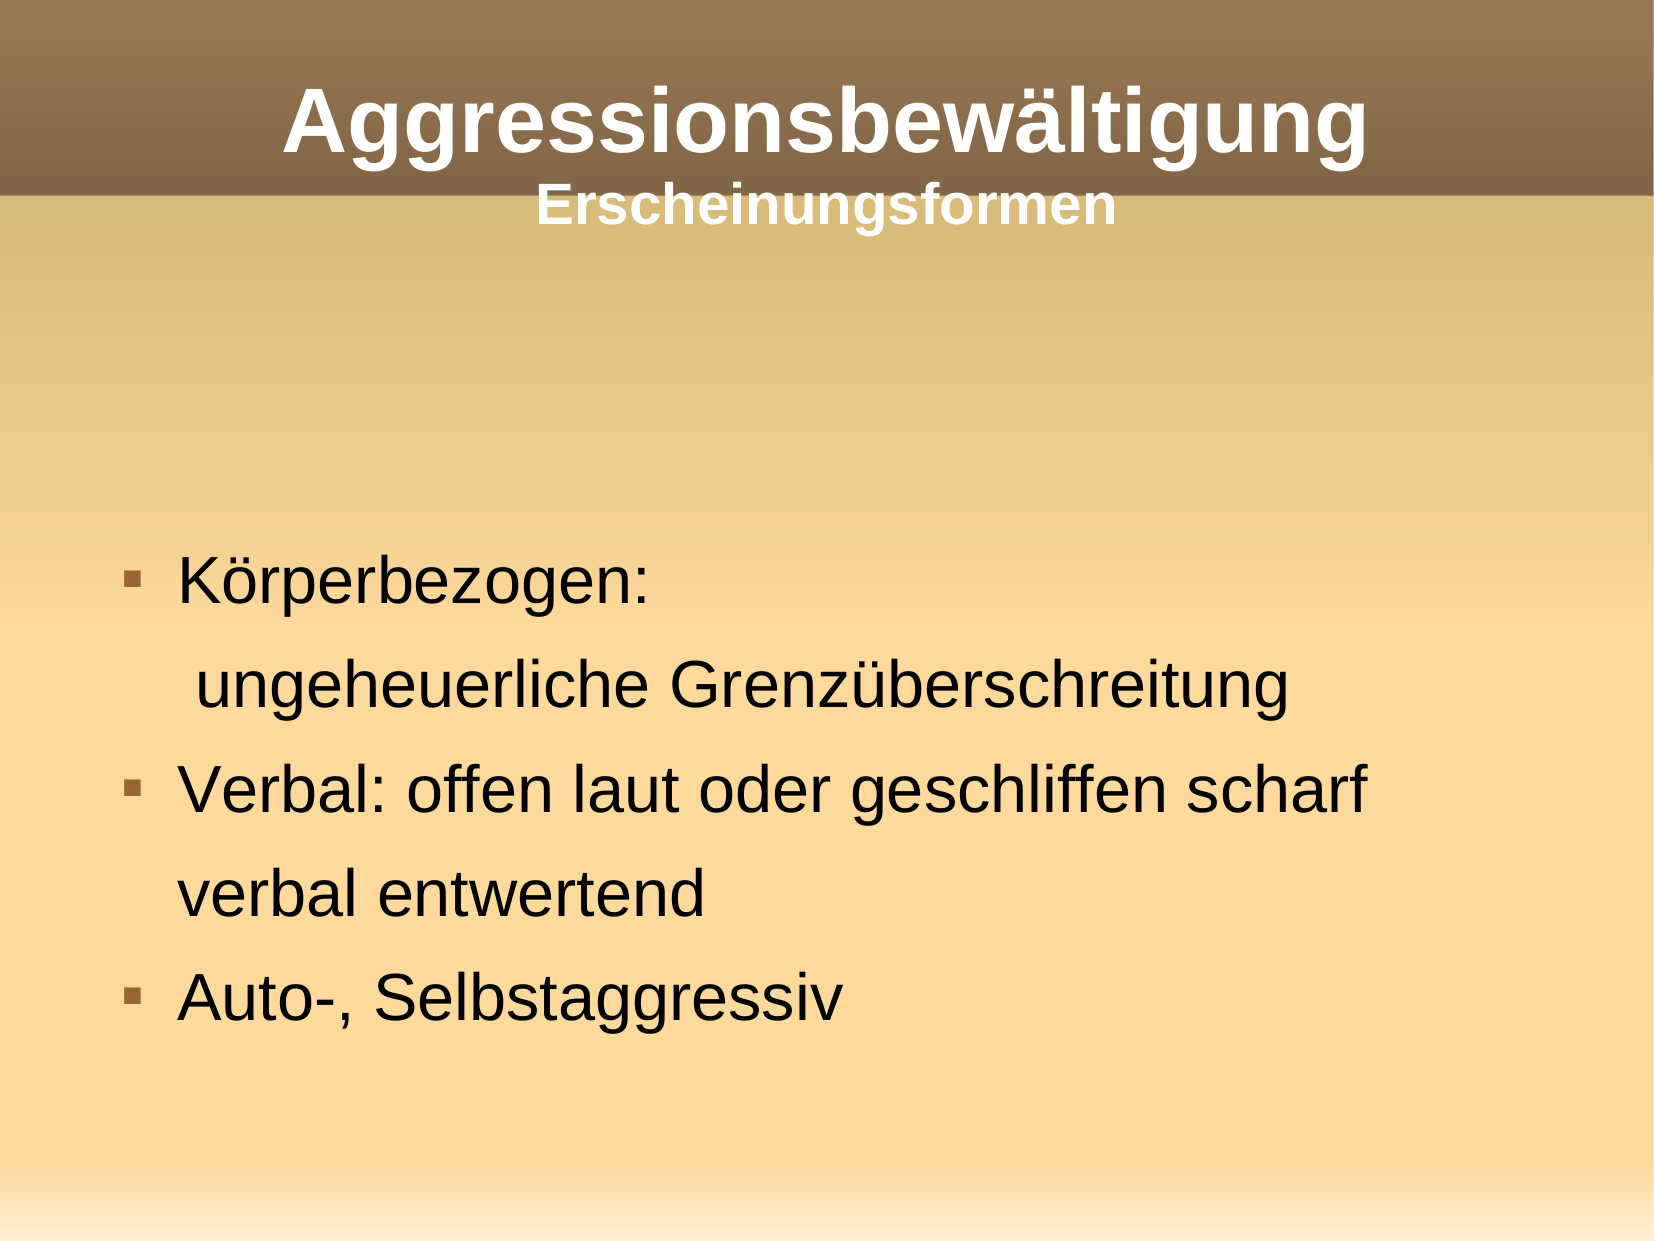

# Aggressionsbewältigung Erscheinungsformen
Körperbezogen:
 ungeheuerliche Grenzüberschreitung
Verbal: offen laut oder geschliffen scharf
verbal entwertend
Auto-, Selbstaggressiv